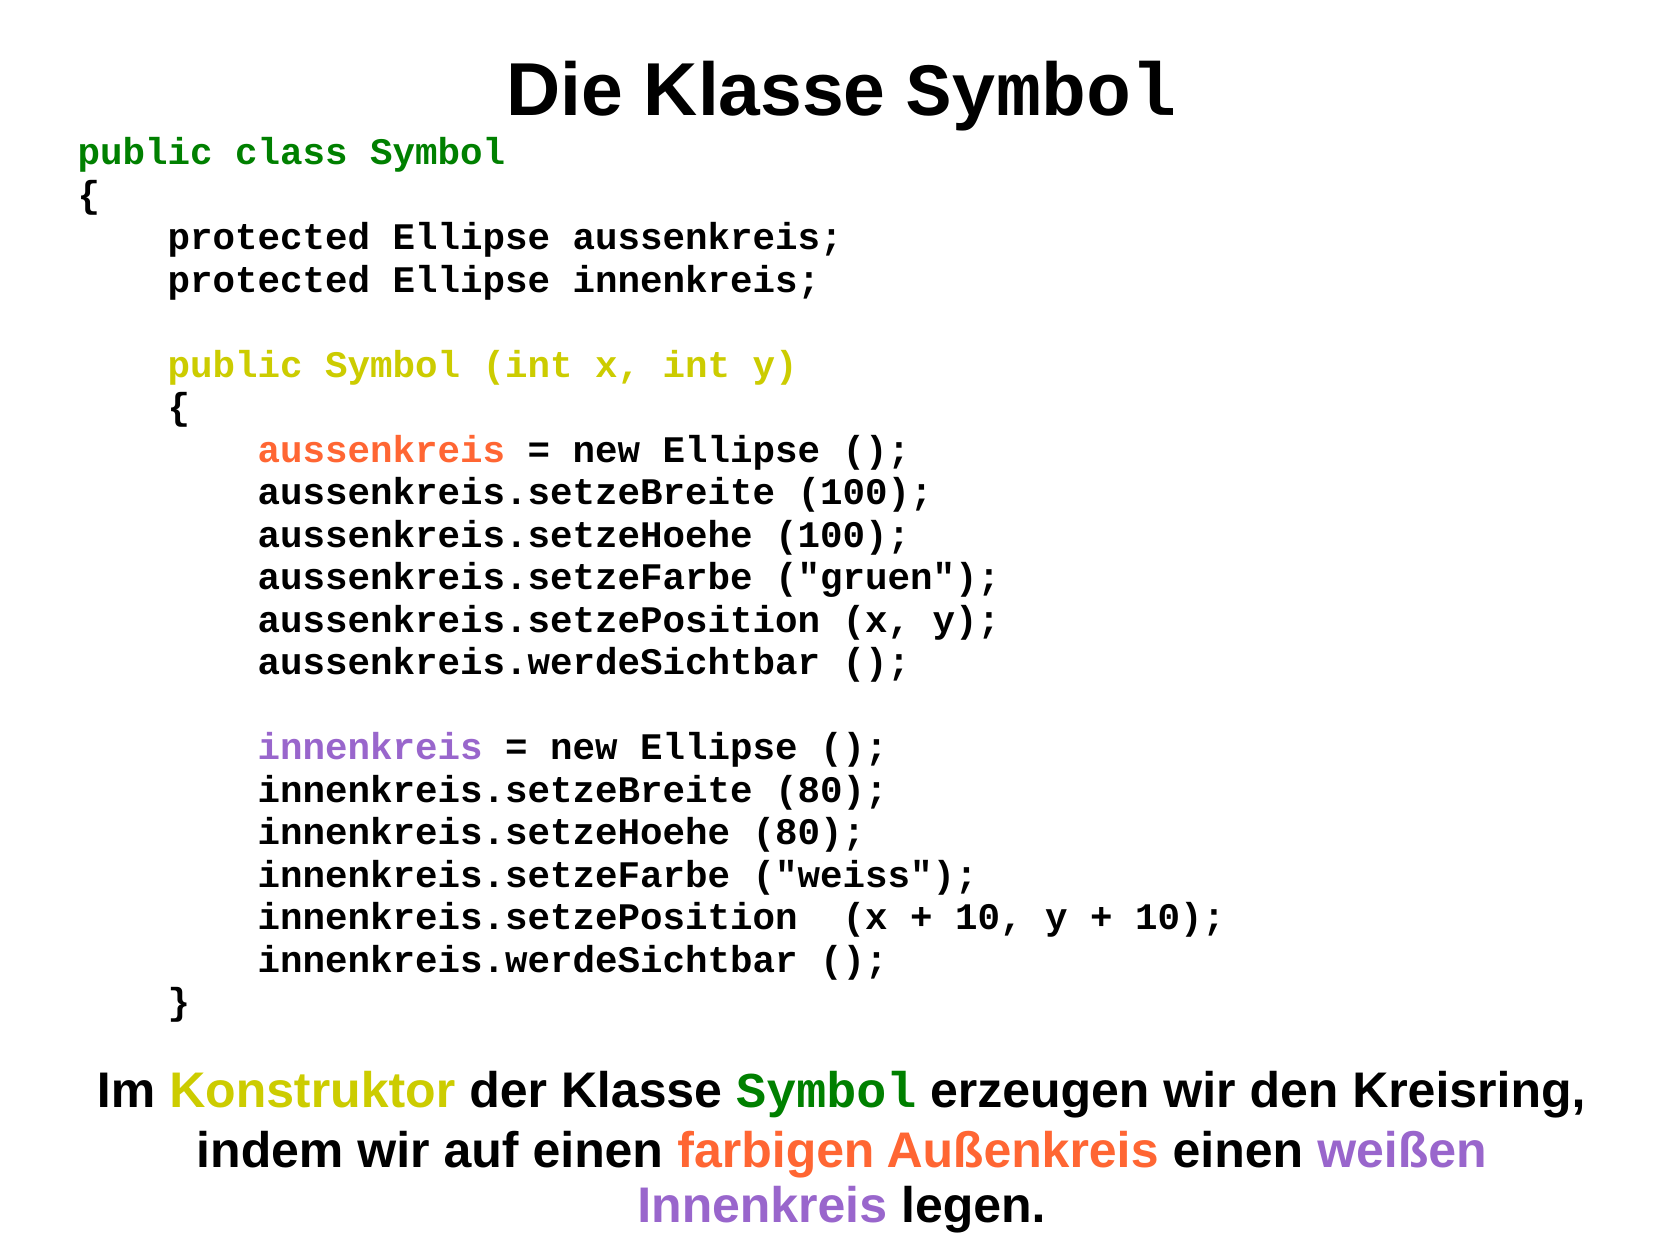

Die Klasse Symbol
public class Symbol
{
 protected Ellipse aussenkreis;
 protected Ellipse innenkreis;
 public Symbol (int x, int y)
 {
 aussenkreis = new Ellipse ();
 aussenkreis.setzeBreite (100);
 aussenkreis.setzeHoehe (100);
 aussenkreis.setzeFarbe ("gruen");
 aussenkreis.setzePosition (x, y);
 aussenkreis.werdeSichtbar ();
 innenkreis = new Ellipse ();
 innenkreis.setzeBreite (80);
 innenkreis.setzeHoehe (80);
 innenkreis.setzeFarbe ("weiss");
 innenkreis.setzePosition (x + 10, y + 10);
 innenkreis.werdeSichtbar ();
 }
Im Konstruktor der Klasse Symbol erzeugen wir den Kreisring, indem wir auf einen farbigen Außenkreis einen weißen Innenkreis legen.